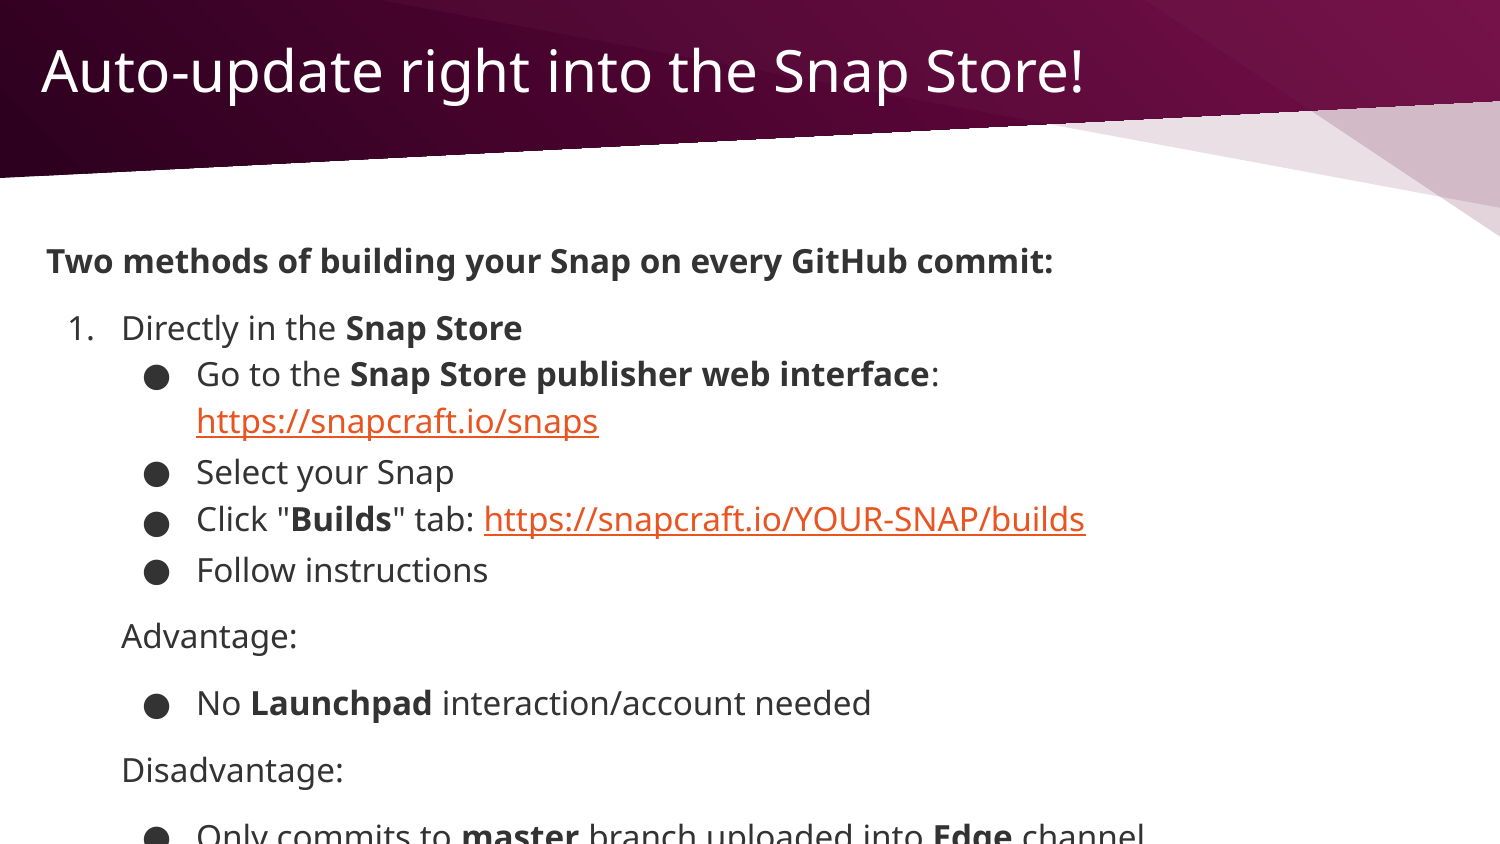

Auto-update right into the Snap Store!
# Two methods of building your Snap on every GitHub commit:
Directly in the Snap Store
Go to the Snap Store publisher web interface: https://snapcraft.io/snaps
Select your Snap
Click "Builds" tab: https://snapcraft.io/YOUR-SNAP/builds
Follow instructions
	Advantage:
No Launchpad interaction/account needed
Disadvantage:
Only commits to master branch uploaded into Edge channel